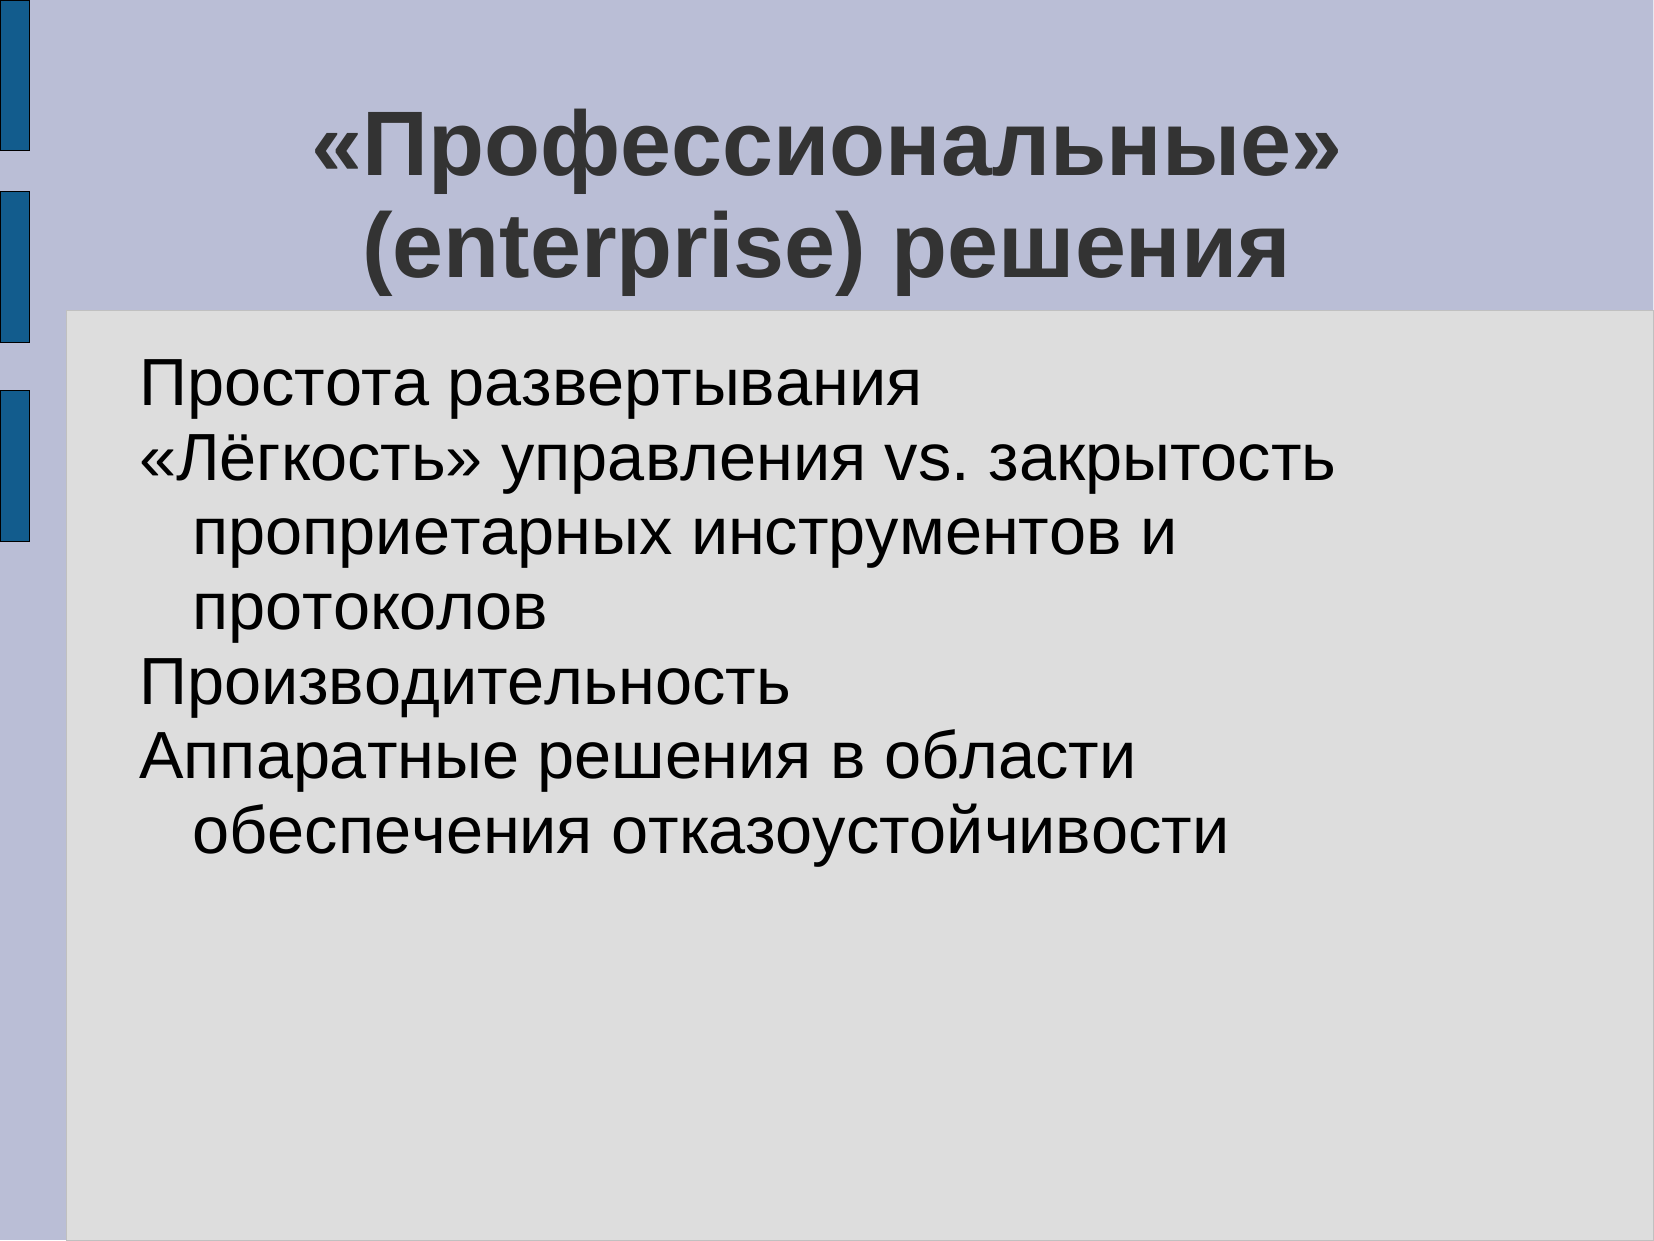

# «Профессиональные» (enterprise) решения
Простота развертывания
«Лёгкость» управления vs. закрытость проприетарных инструментов и протоколов
Производительность
Аппаратные решения в области обеспечения отказоустойчивости